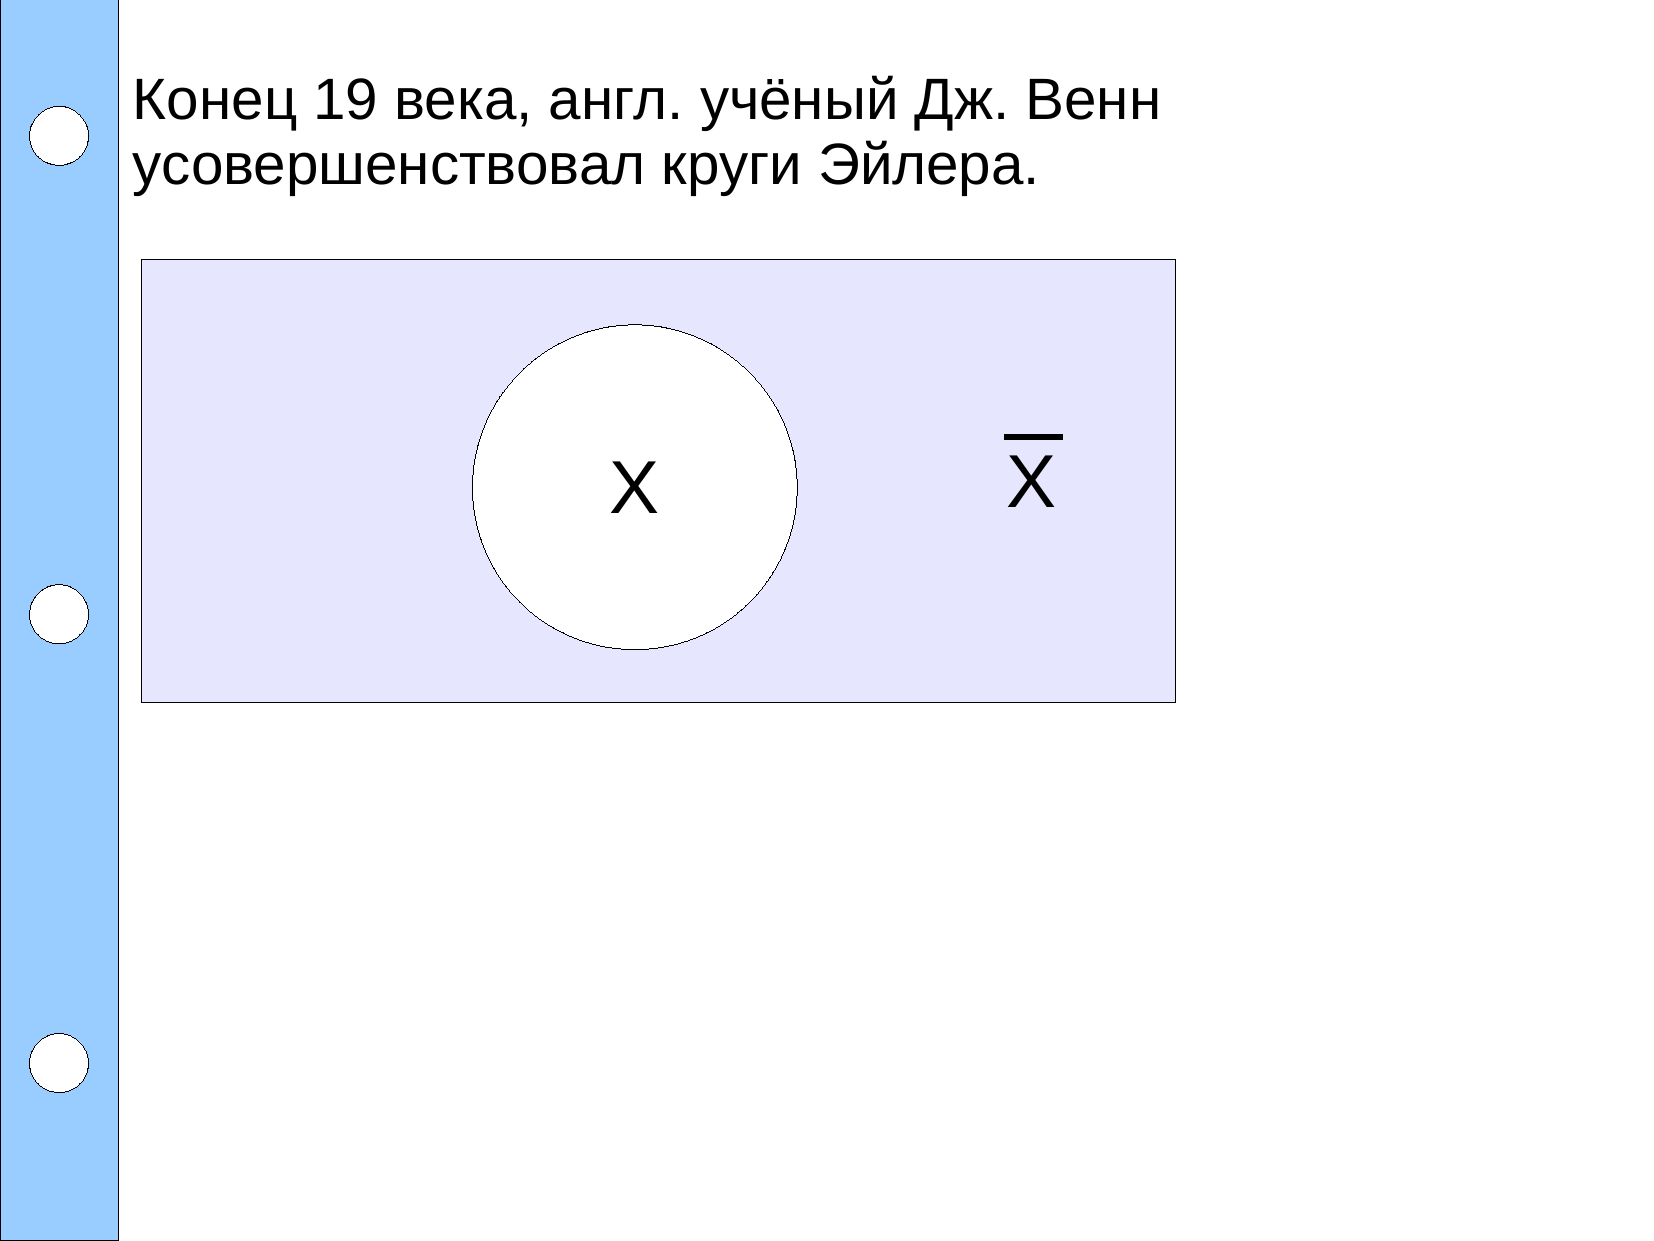

Конец 19 века, англ. учёный Дж. Венн усовершенствовал круги Эйлера.
 Х
Х